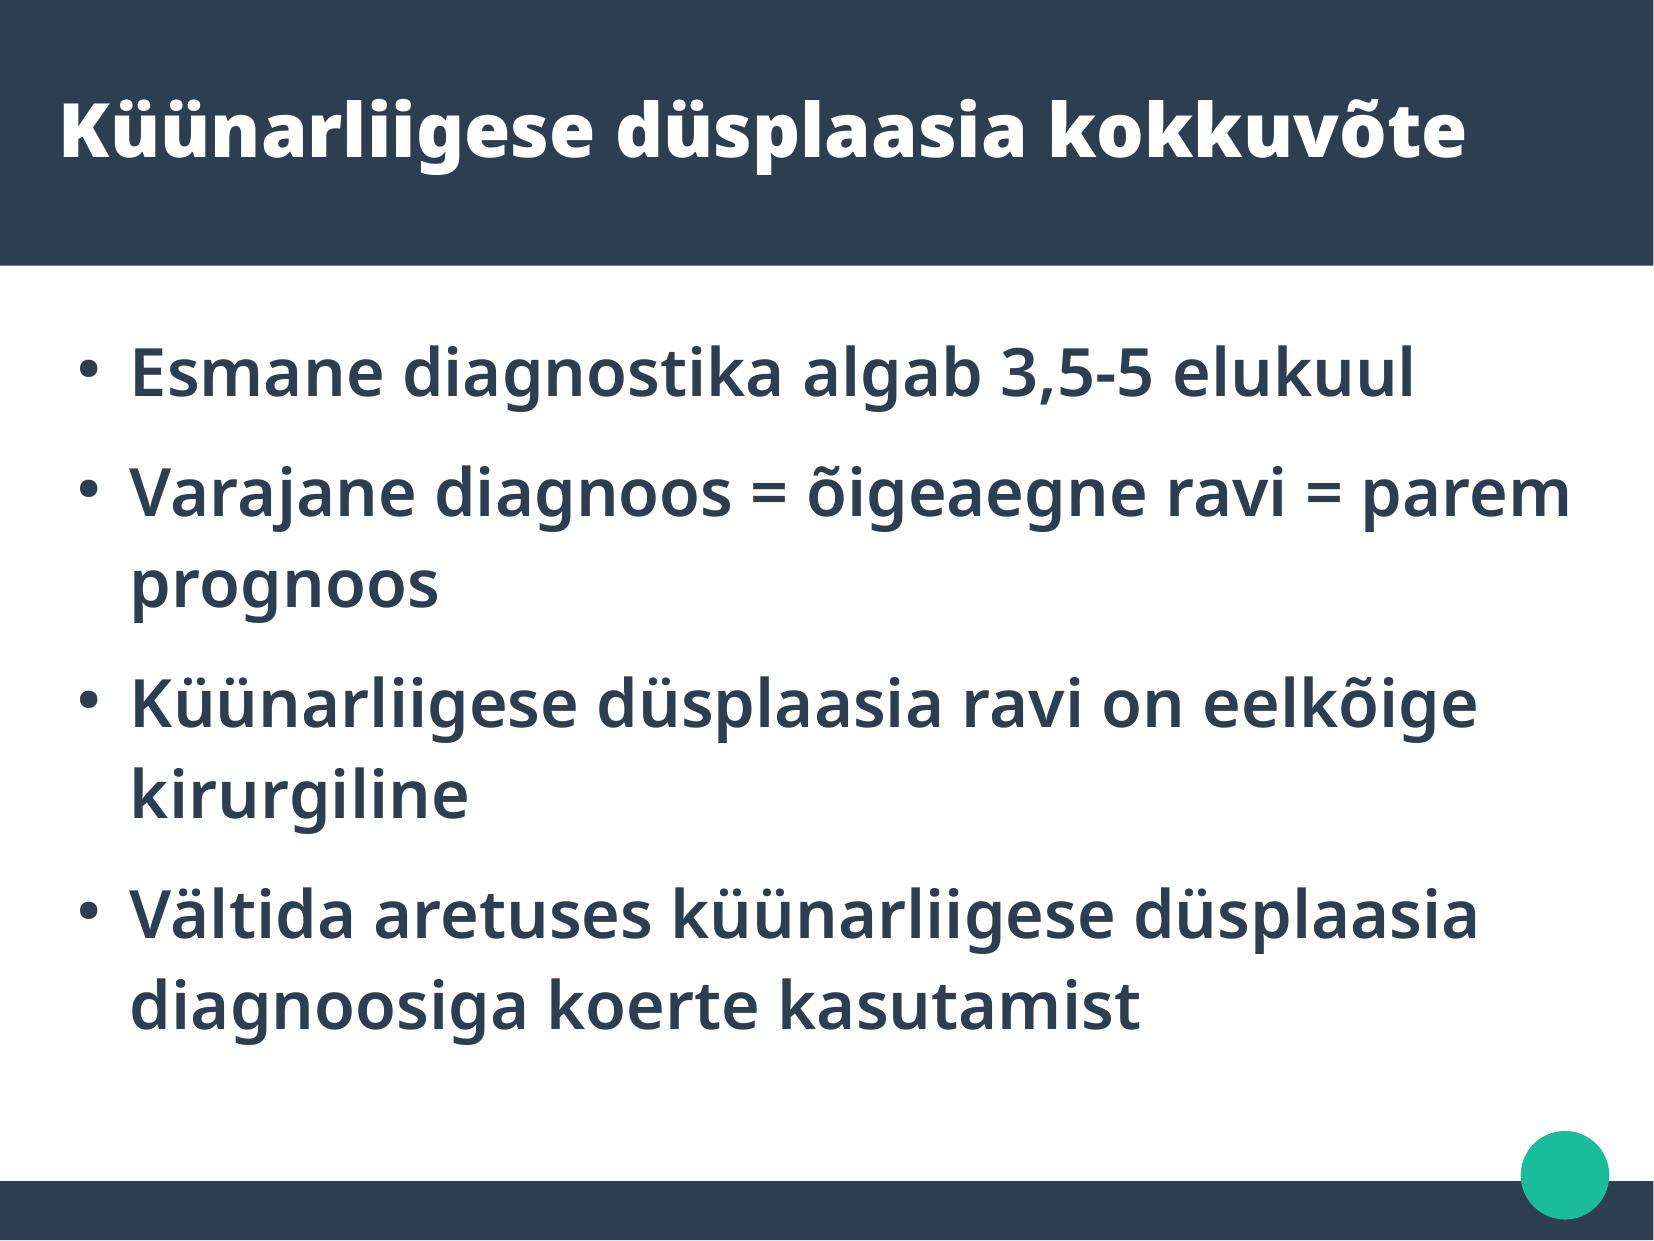

# Küünarliigese düsplaasia kokkuvõte
Esmane diagnostika algab 3,5-5 elukuul
Varajane diagnoos = õigeaegne ravi = parem prognoos
Küünarliigese düsplaasia ravi on eelkõige kirurgiline
Vältida aretuses küünarliigese düsplaasia diagnoosiga koerte kasutamist